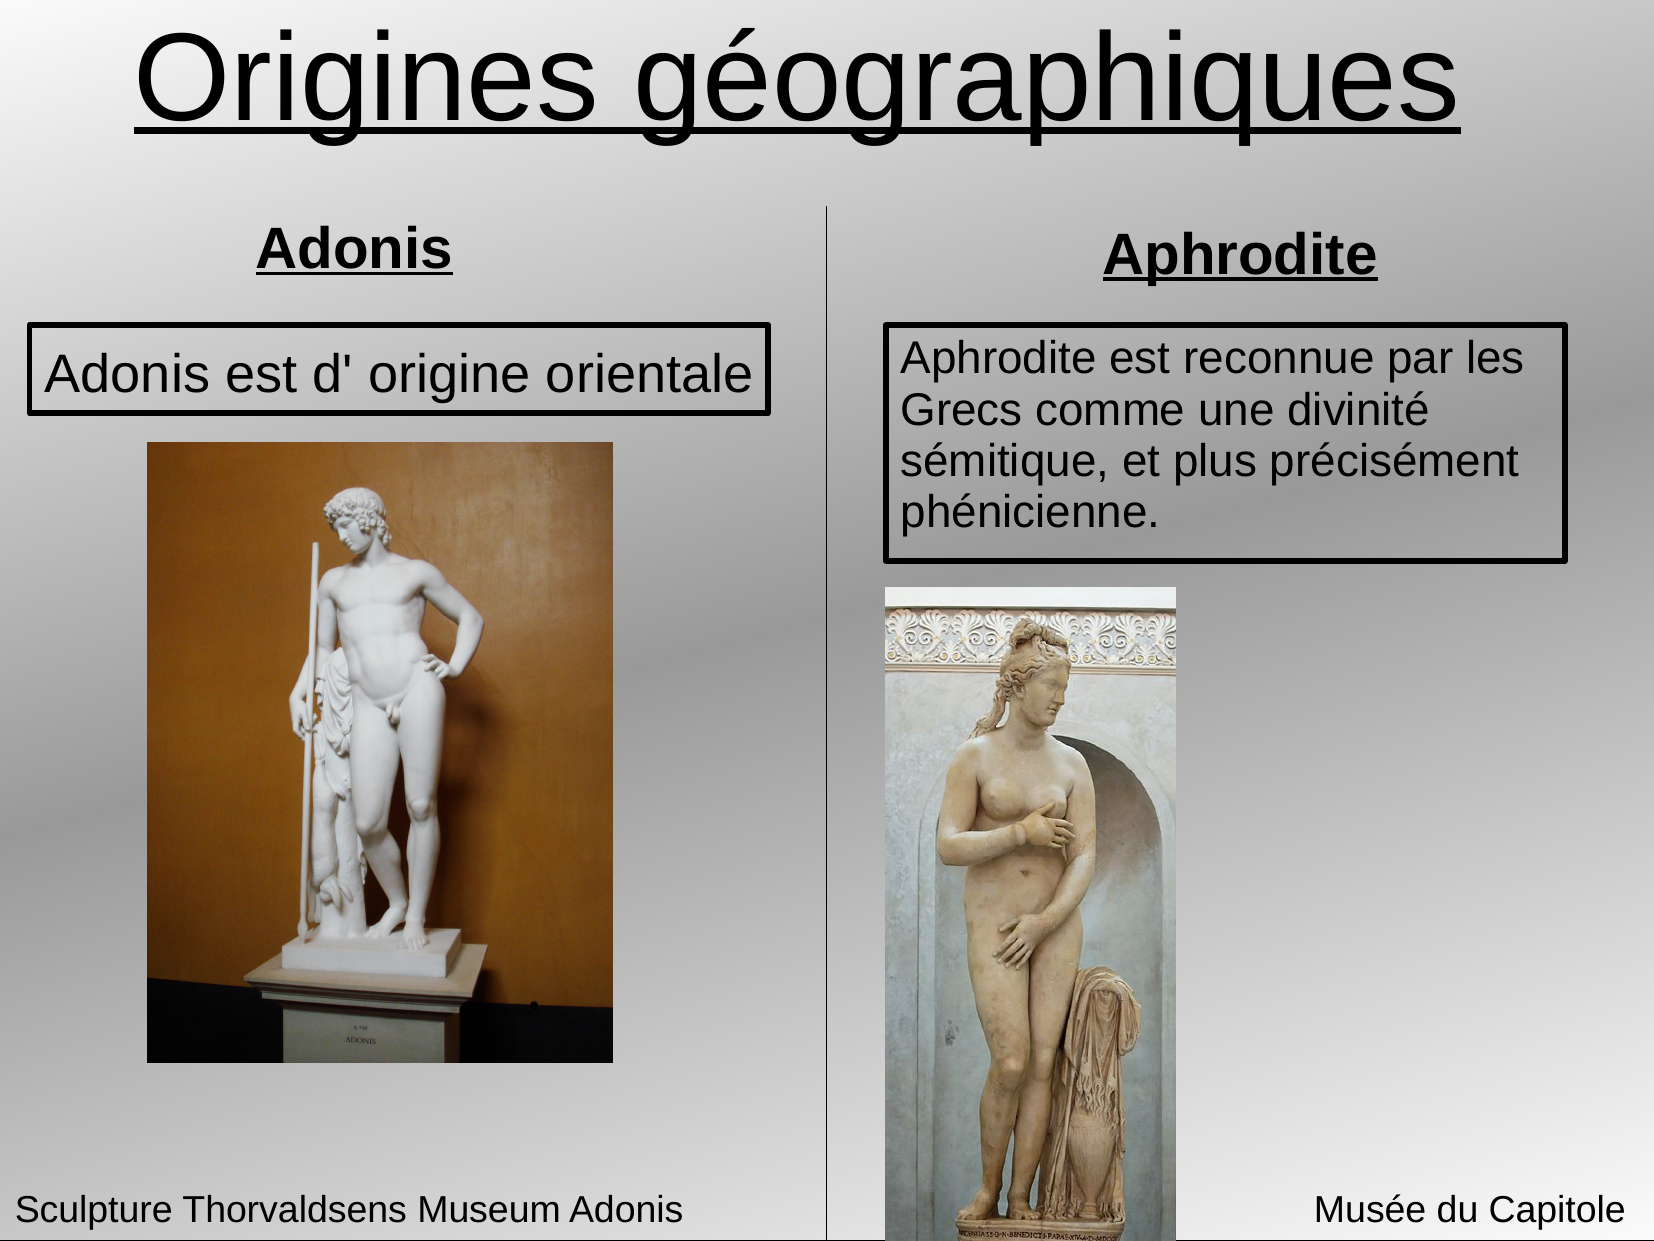

Origines géographiques
Adonis
Aphrodite
Aphrodite est reconnue par les Grecs comme une divinité sémitique, et plus précisément phénicienne.
Adonis est d' origine orientale
Sculpture Thorvaldsens Museum Adonis
Musée du Capitole